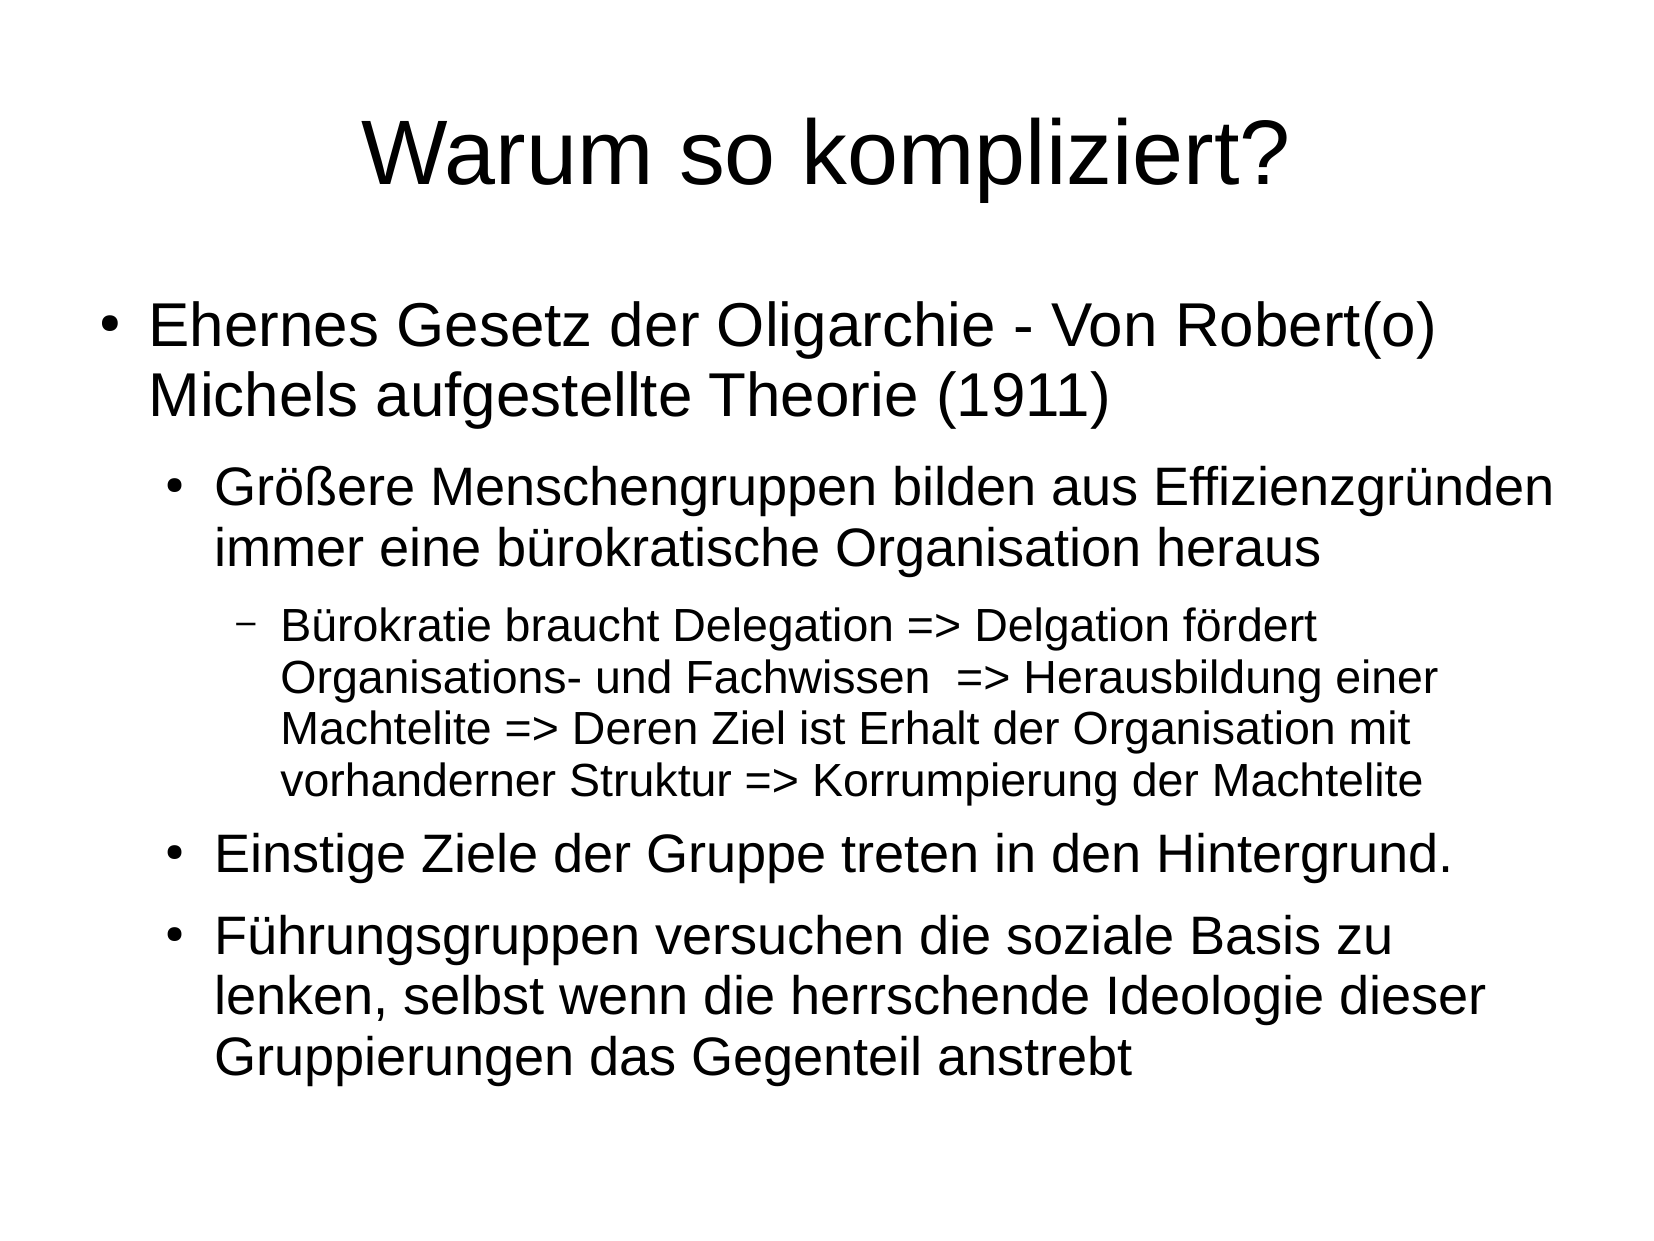

# Warum so kompliziert?
Ehernes Gesetz der Oligarchie - Von Robert(o) Michels aufgestellte Theorie (1911)
Größere Menschengruppen bilden aus Effizienzgründen immer eine bürokratische Organisation heraus
Bürokratie braucht Delegation => Delgation fördert Organisations- und Fachwissen => Herausbildung einer Machtelite => Deren Ziel ist Erhalt der Organisation mit vorhanderner Struktur => Korrumpierung der Machtelite
Einstige Ziele der Gruppe treten in den Hintergrund.
Führungsgruppen versuchen die soziale Basis zu lenken, selbst wenn die herrschende Ideologie dieser Gruppierungen das Gegenteil anstrebt